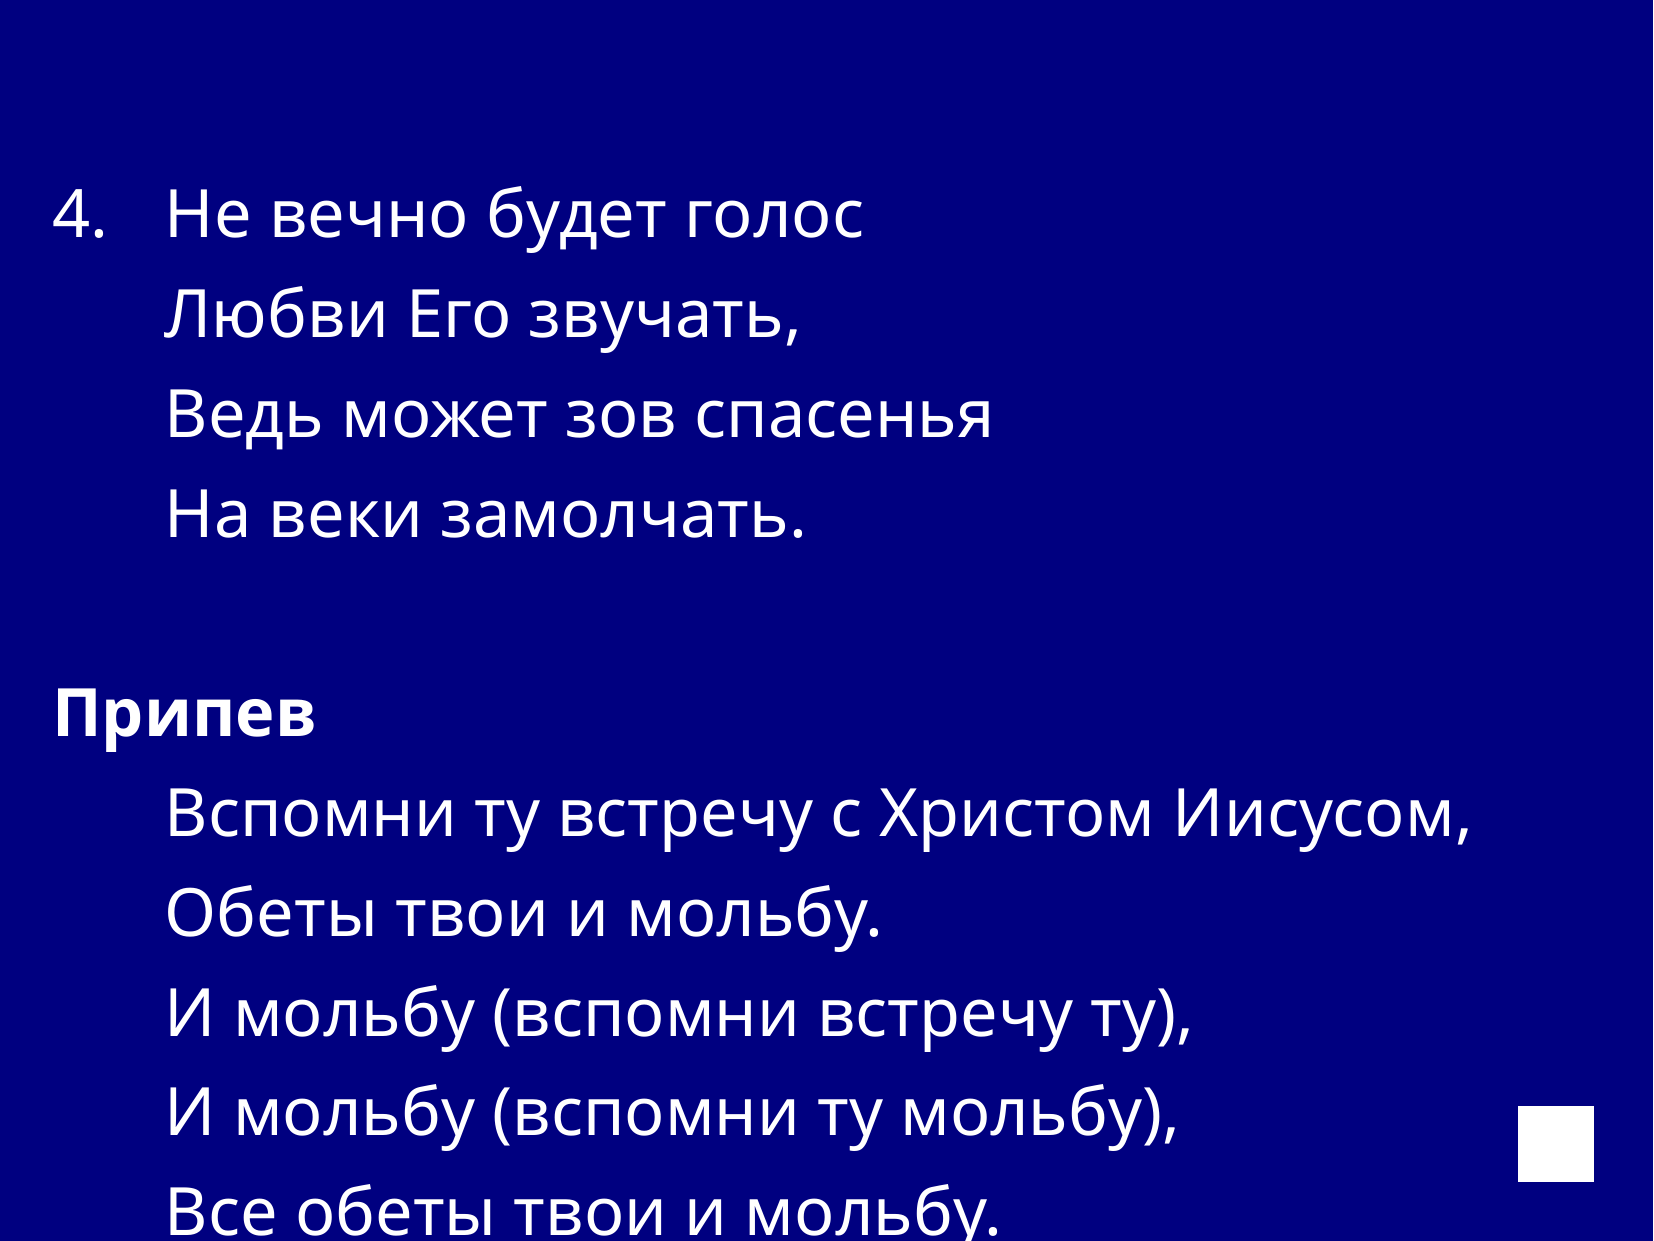

4.	Не вечно будет голос
	Любви Его звучать,
	Ведь может зов спасенья
	На веки замолчать.
Припев
	Вспомни ту встречу с Христом Иисусом,
	Обеты твои и мольбу.
	И мольбу (вспомни встречу ту),
	И мольбу (вспомни ту мольбу),
	Все обеты твои и мольбу.